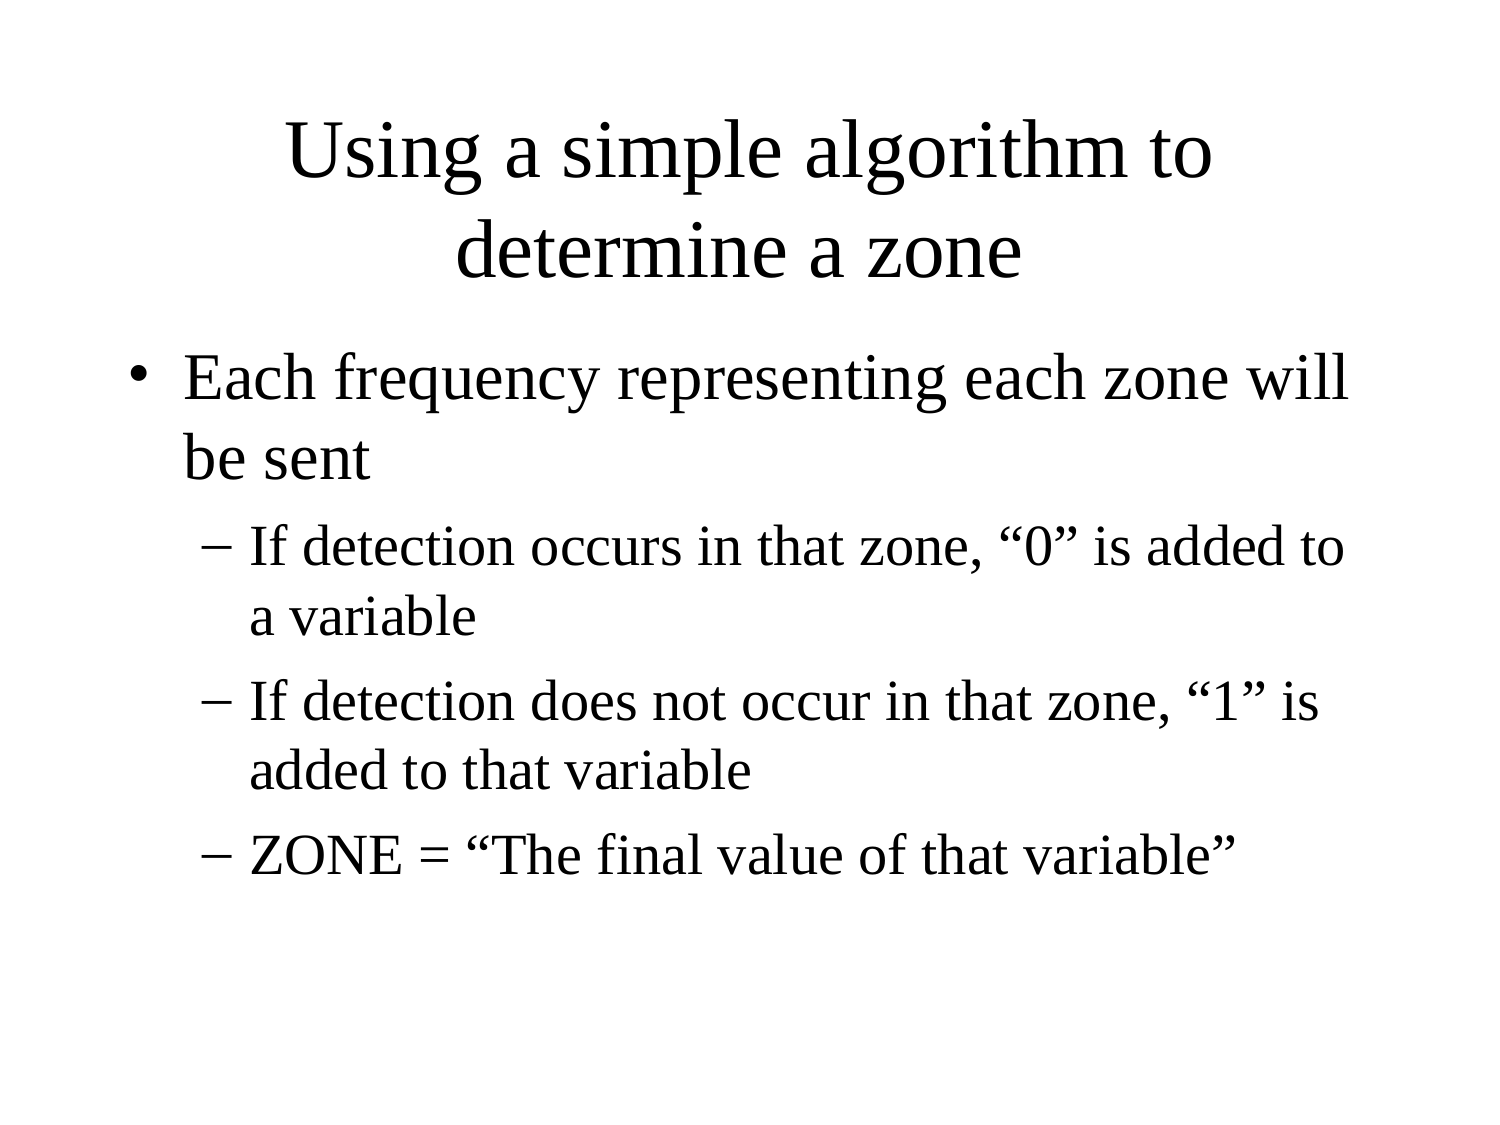

# Using a simple algorithm to determine a zone
Each frequency representing each zone will be sent
If detection occurs in that zone, “0” is added to a variable
If detection does not occur in that zone, “1” is added to that variable
ZONE = “The final value of that variable”